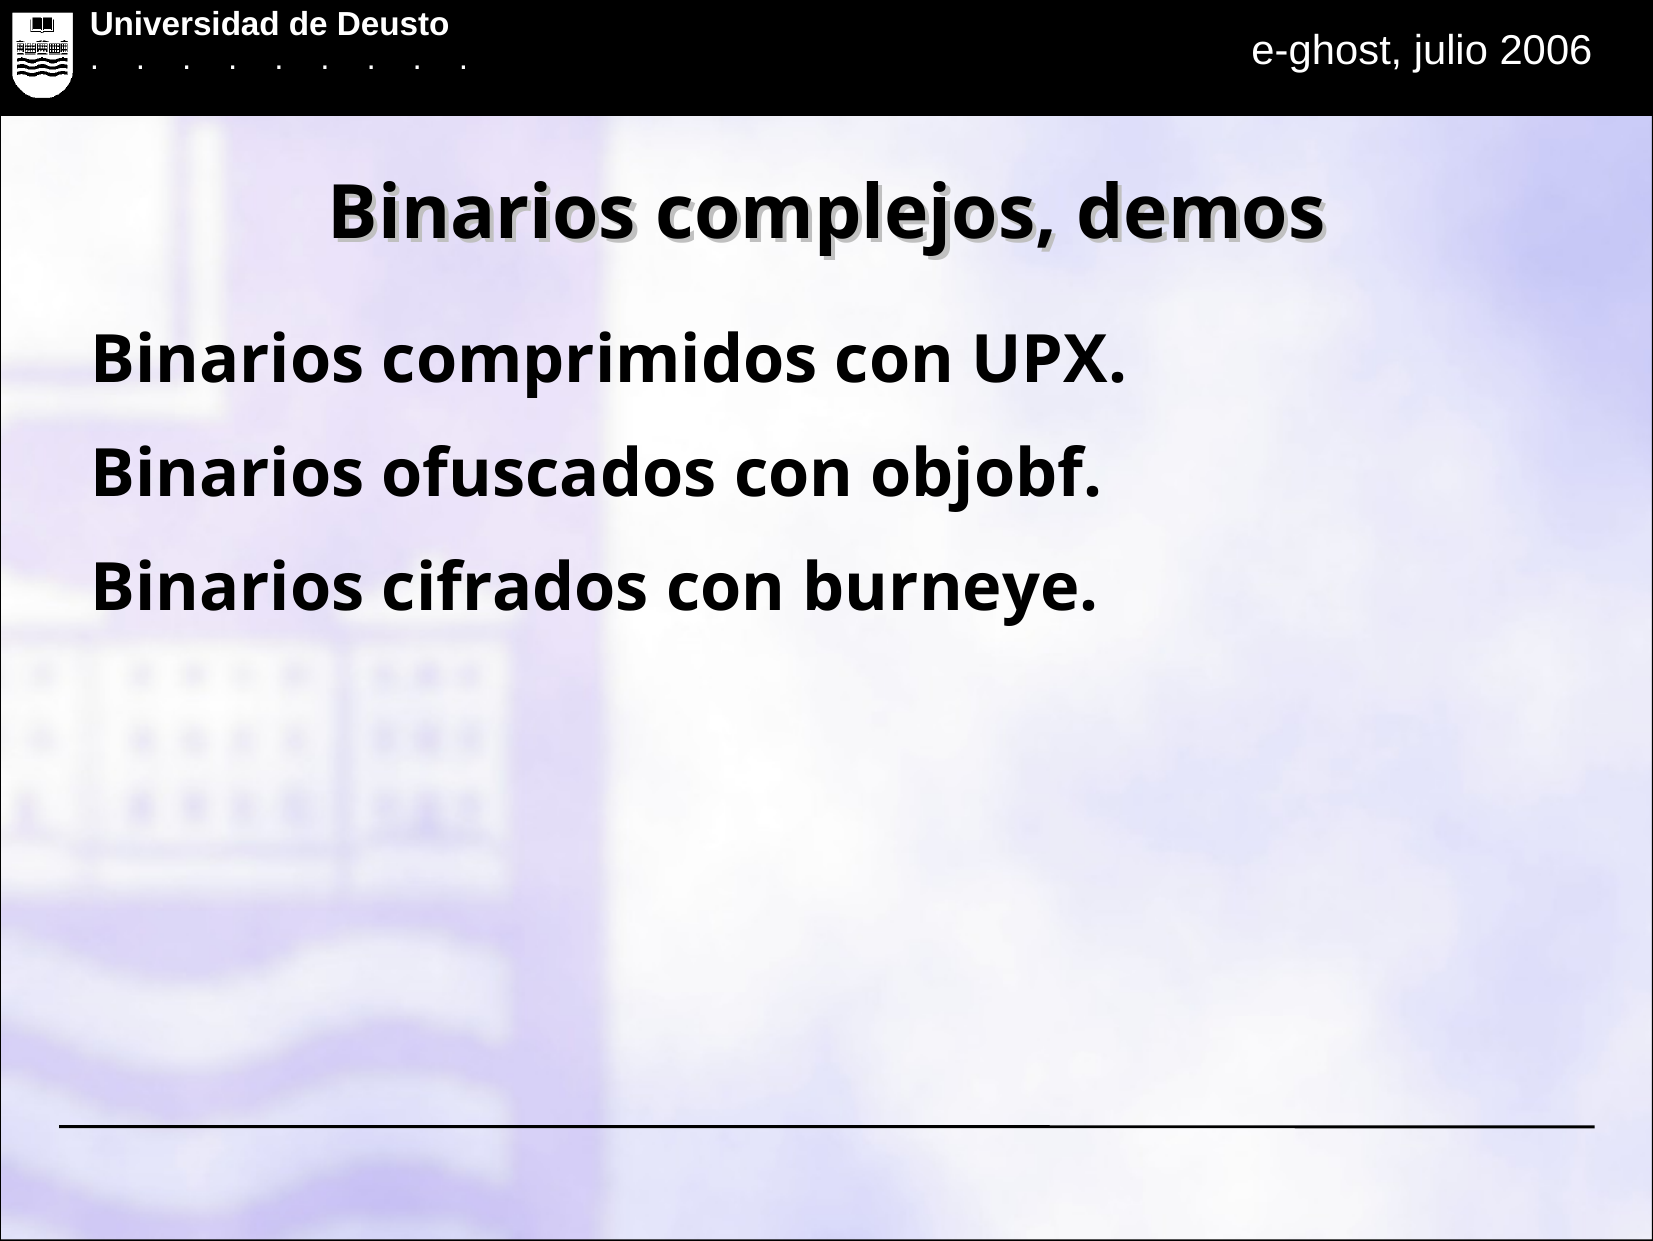

# Binarios complejos, demos
Binarios comprimidos con UPX.
Binarios ofuscados con objobf.
Binarios cifrados con burneye.